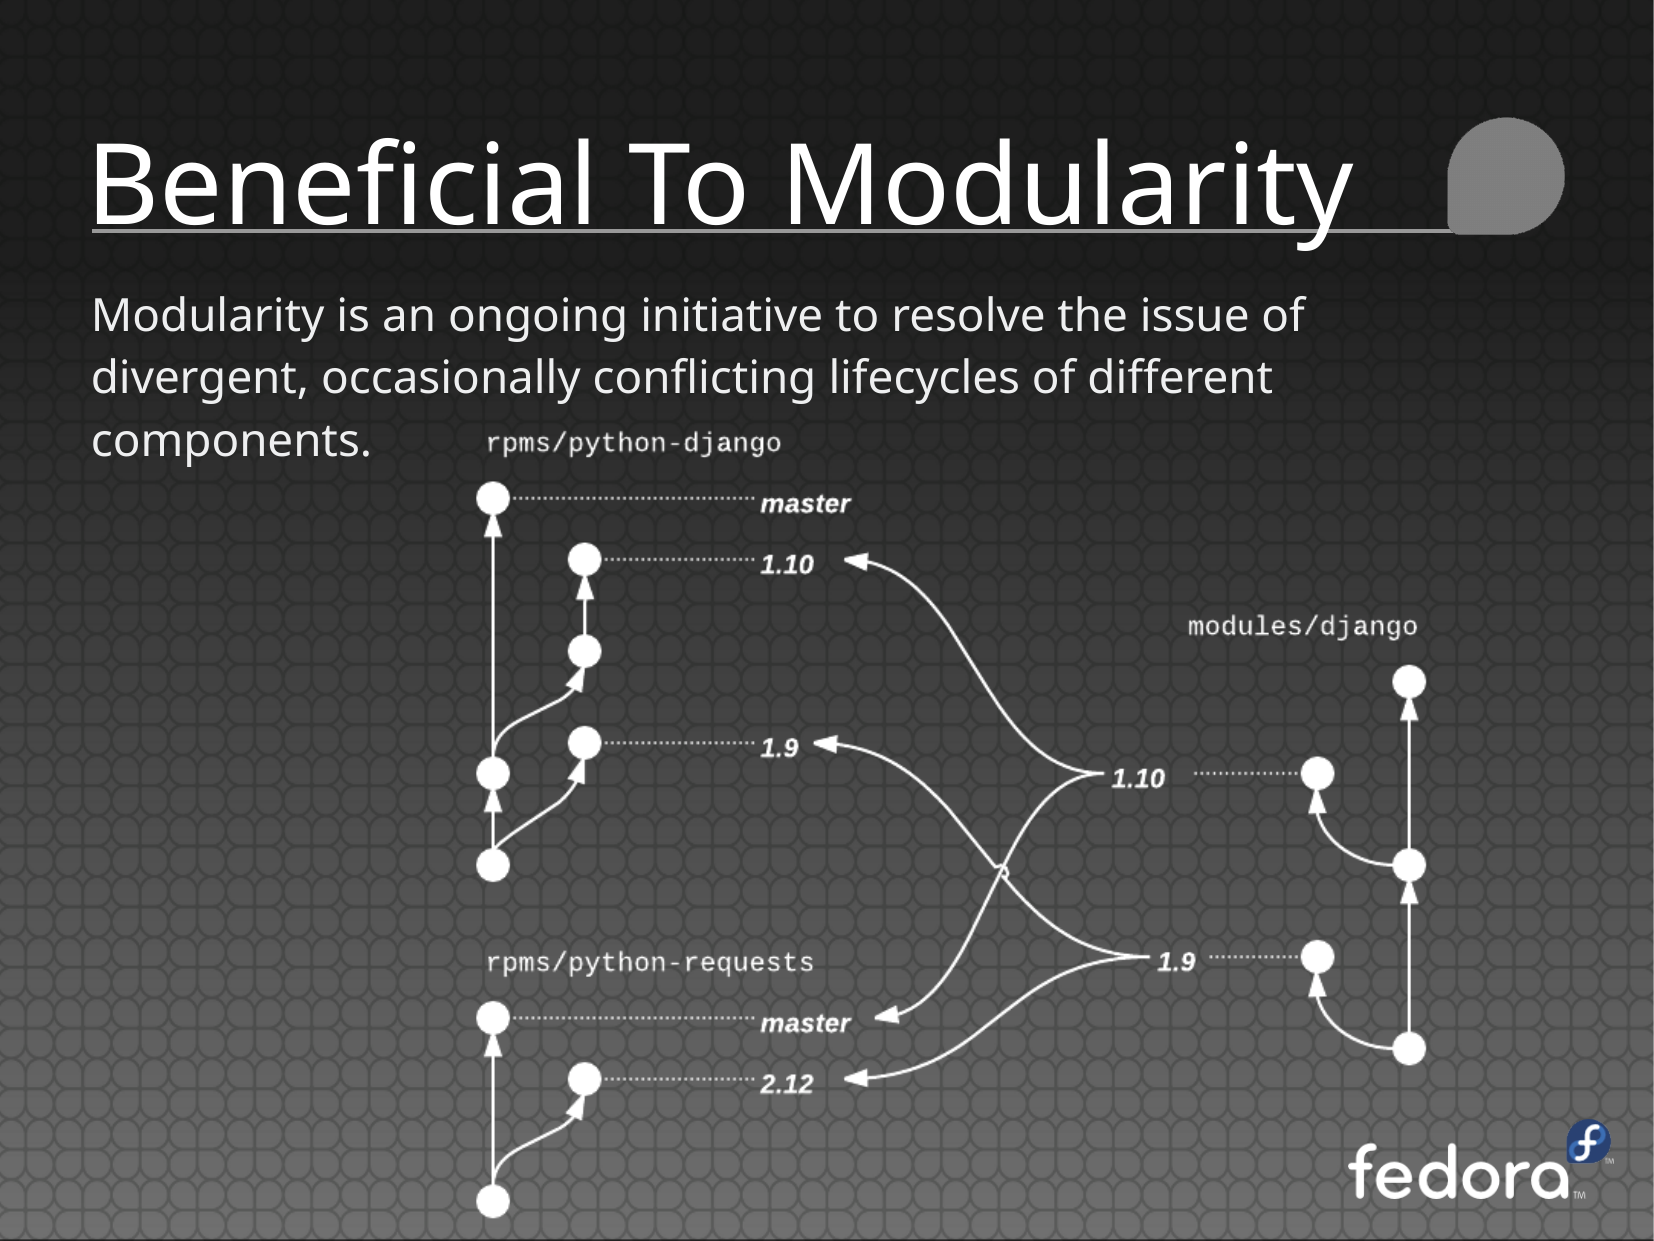

# Beneficial To Modularity
Modularity is an ongoing initiative to resolve the issue of divergent, occasionally conflicting lifecycles of different components.